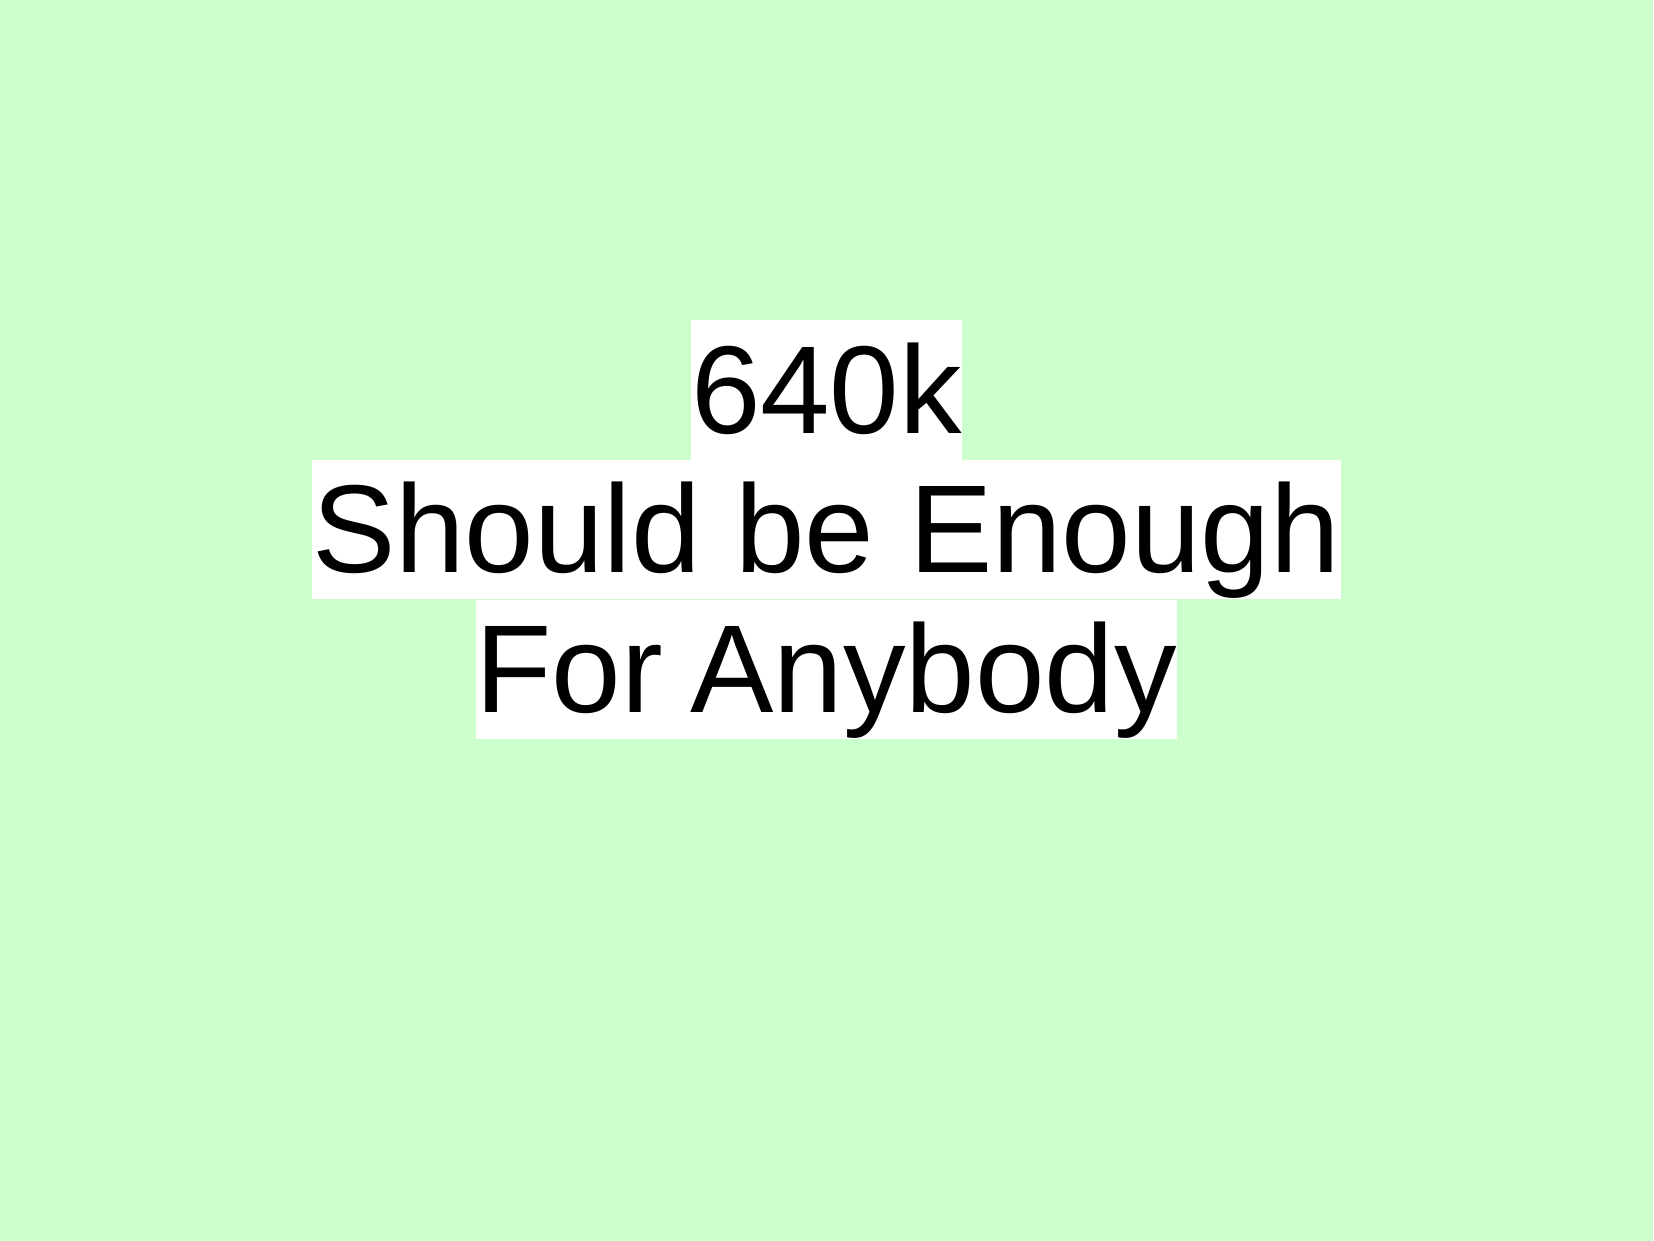

# 640k
Should be Enough
For Anybody